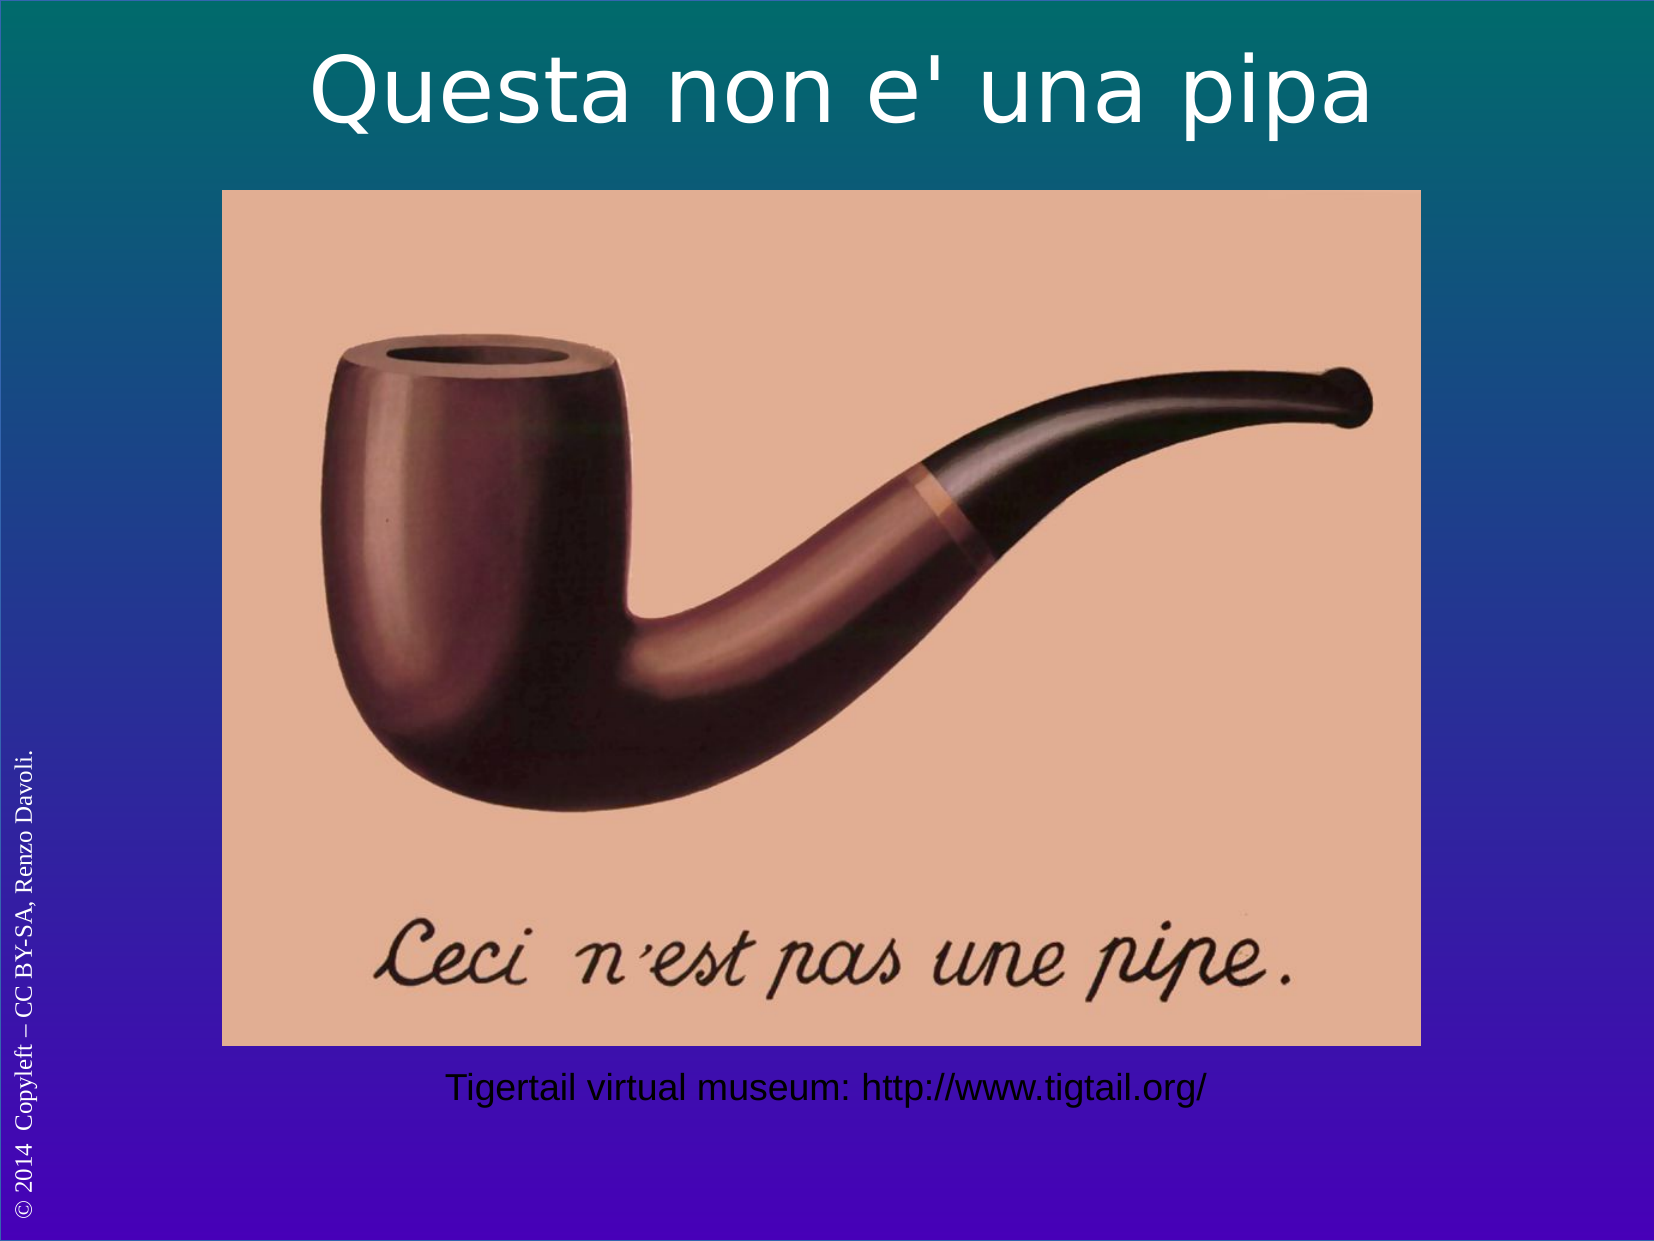

# Questa non e' una pipa
Tigertail virtual museum: http://www.tigtail.org/